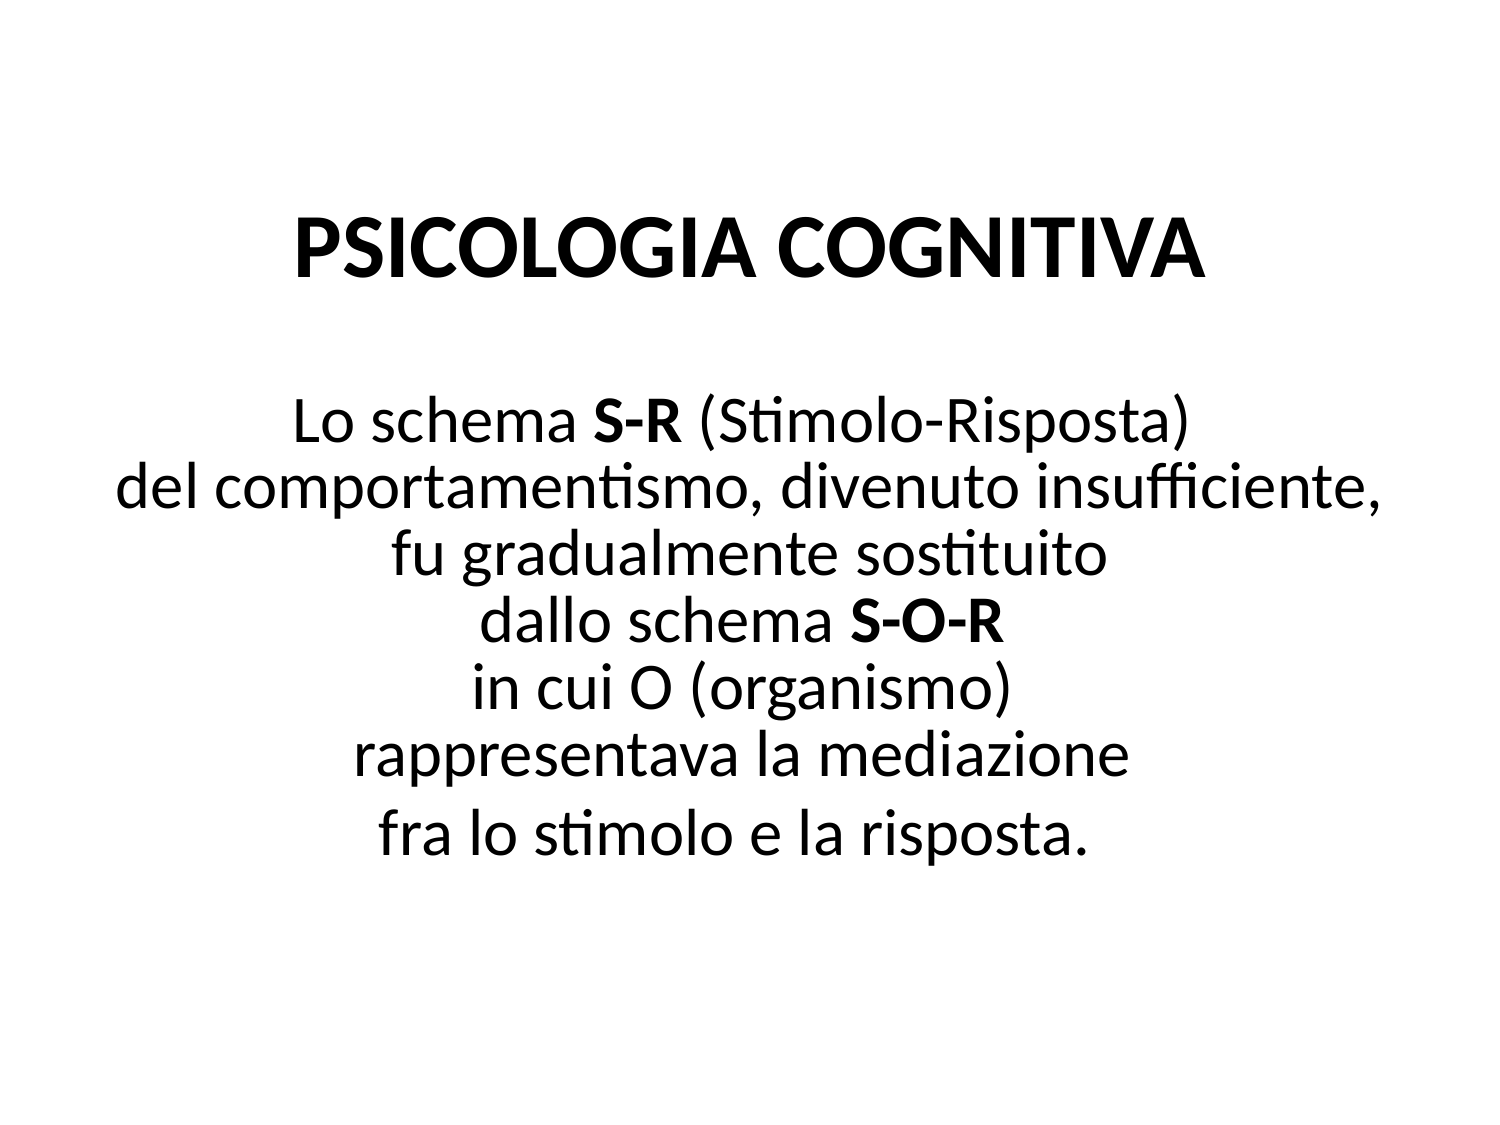

# PSICOLOGIA COGNITIVA Lo schema S-R (Stimolo-Risposta) del comportamentismo, divenuto insufficiente, fu gradualmente sostituito dallo schema S-O-R in cui O (organismo) rappresentava la mediazione fra lo stimolo e la risposta.